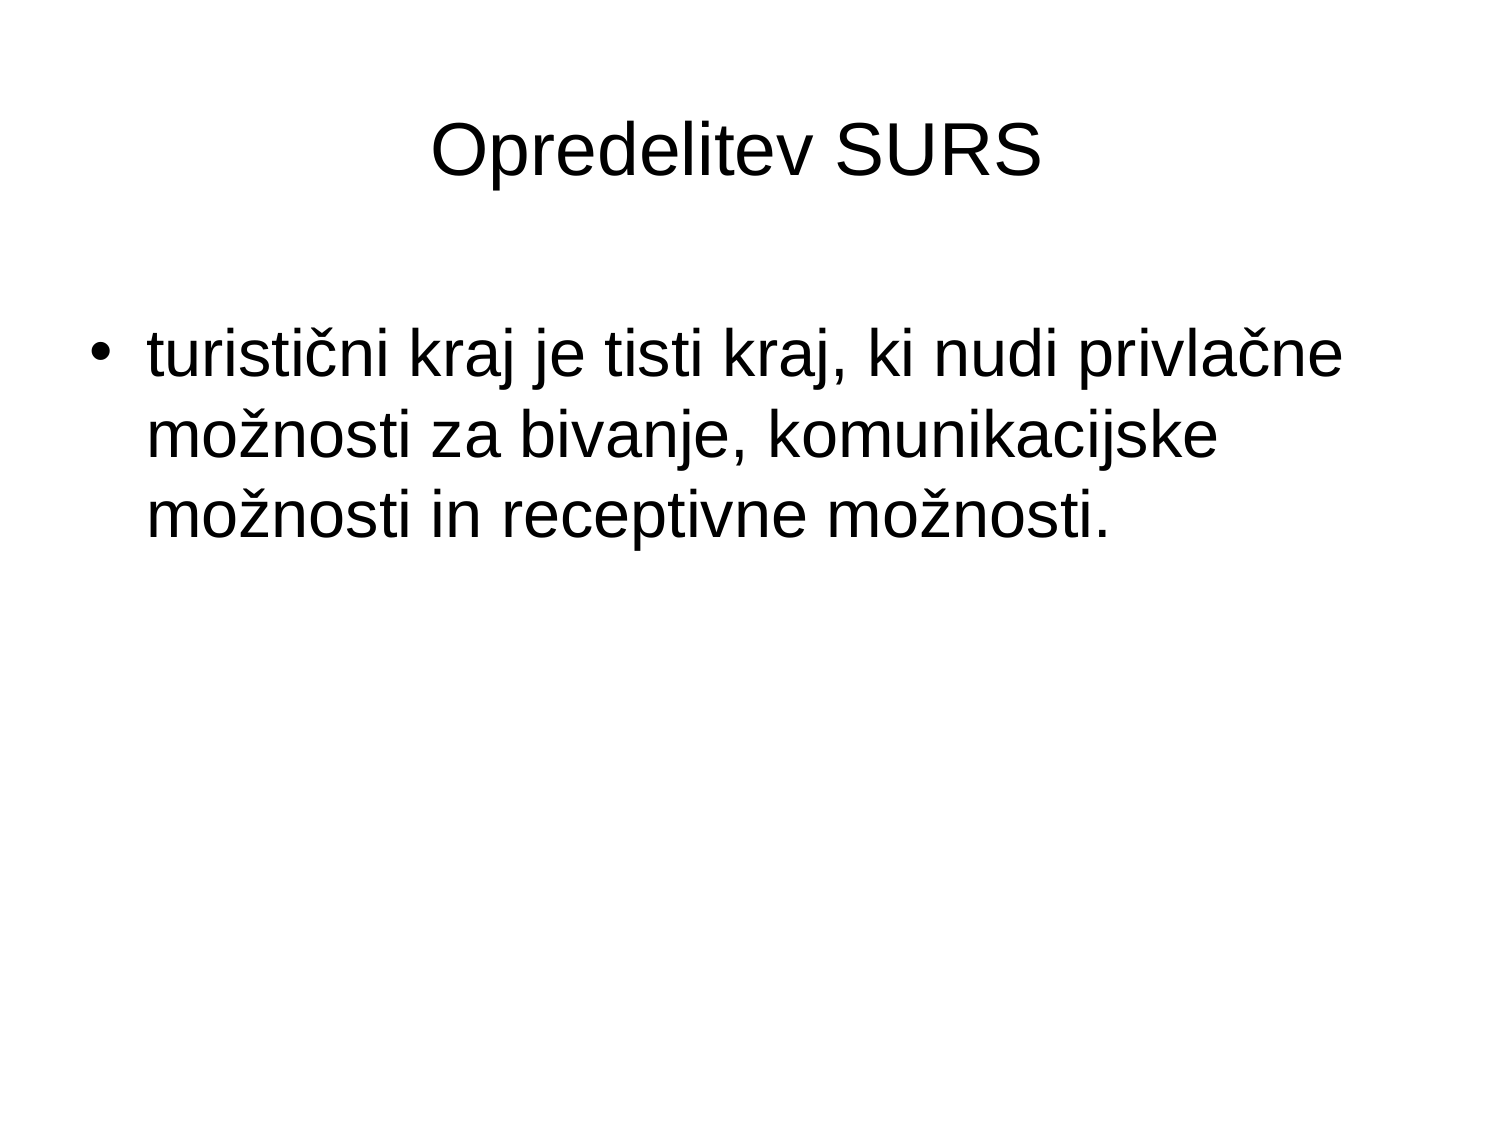

# Opredelitev SURS
turistični kraj je tisti kraj, ki nudi privlačne možnosti za bivanje, komunikacijske možnosti in receptivne možnosti.